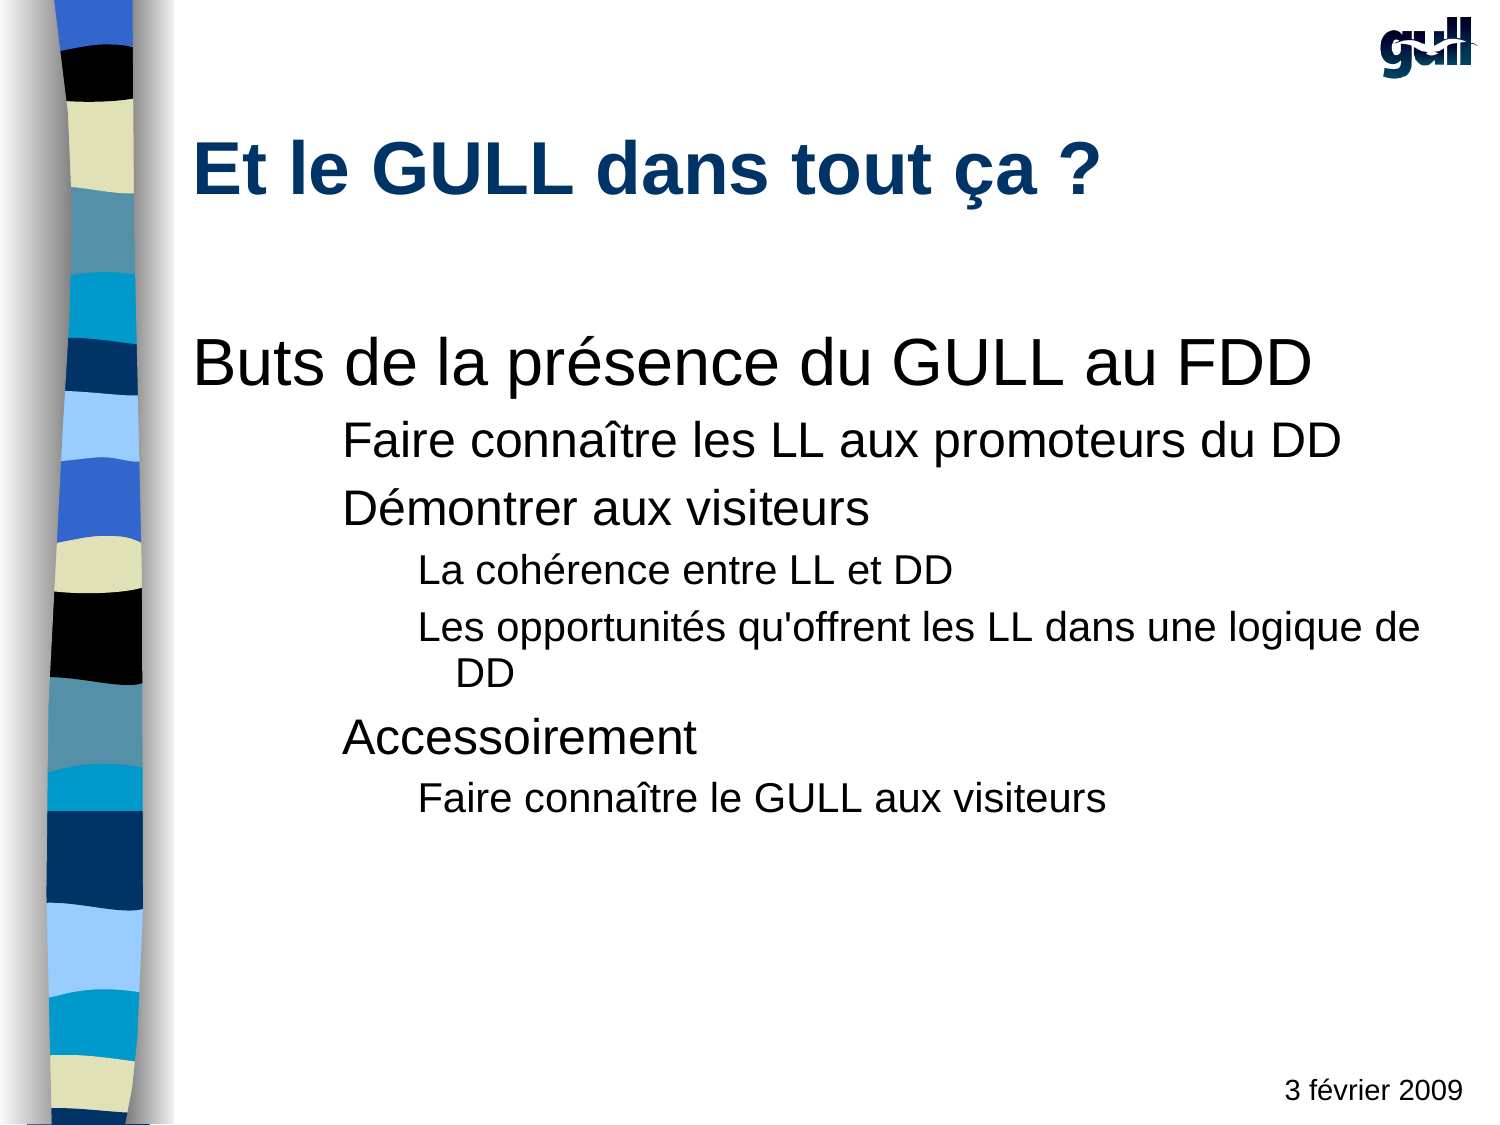

# Et le GULL dans tout ça ?
Buts de la présence du GULL au FDD
Faire connaître les LL aux promoteurs du DD
Démontrer aux visiteurs
La cohérence entre LL et DD
Les opportunités qu'offrent les LL dans une logique de DD
Accessoirement
Faire connaître le GULL aux visiteurs